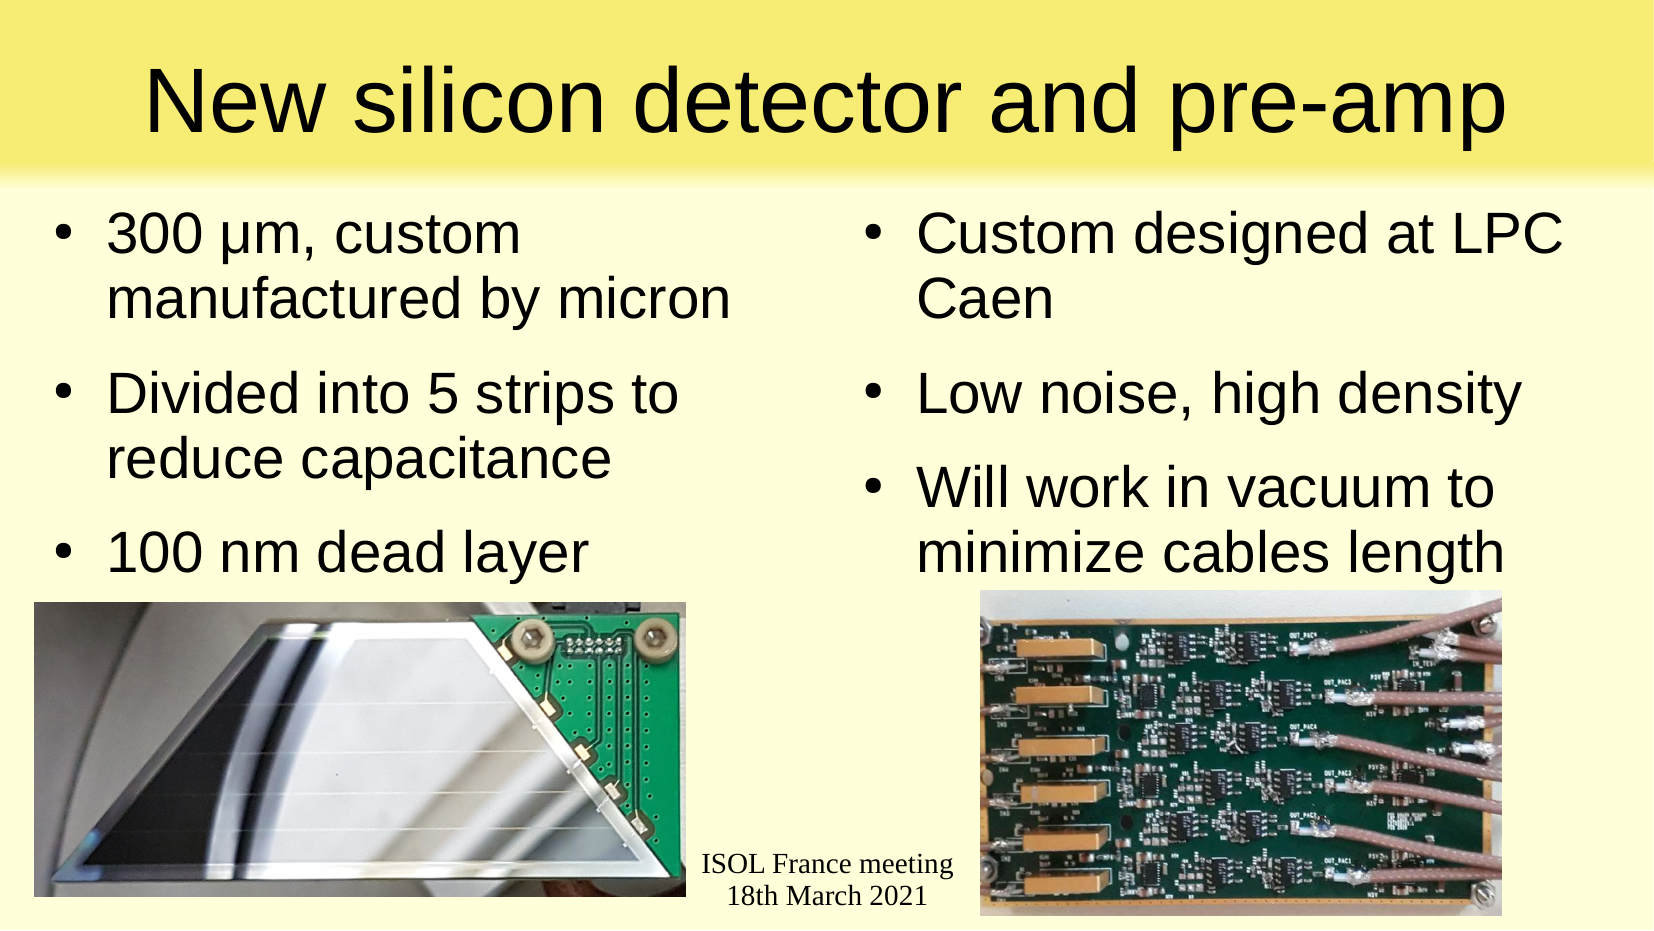

# New silicon detector and pre-amp
300 μm, custom manufactured by micron
Divided into 5 strips to reduce capacitance
100 nm dead layer
Custom designed at LPC Caen
Low noise, high density
Will work in vacuum to minimize cables length